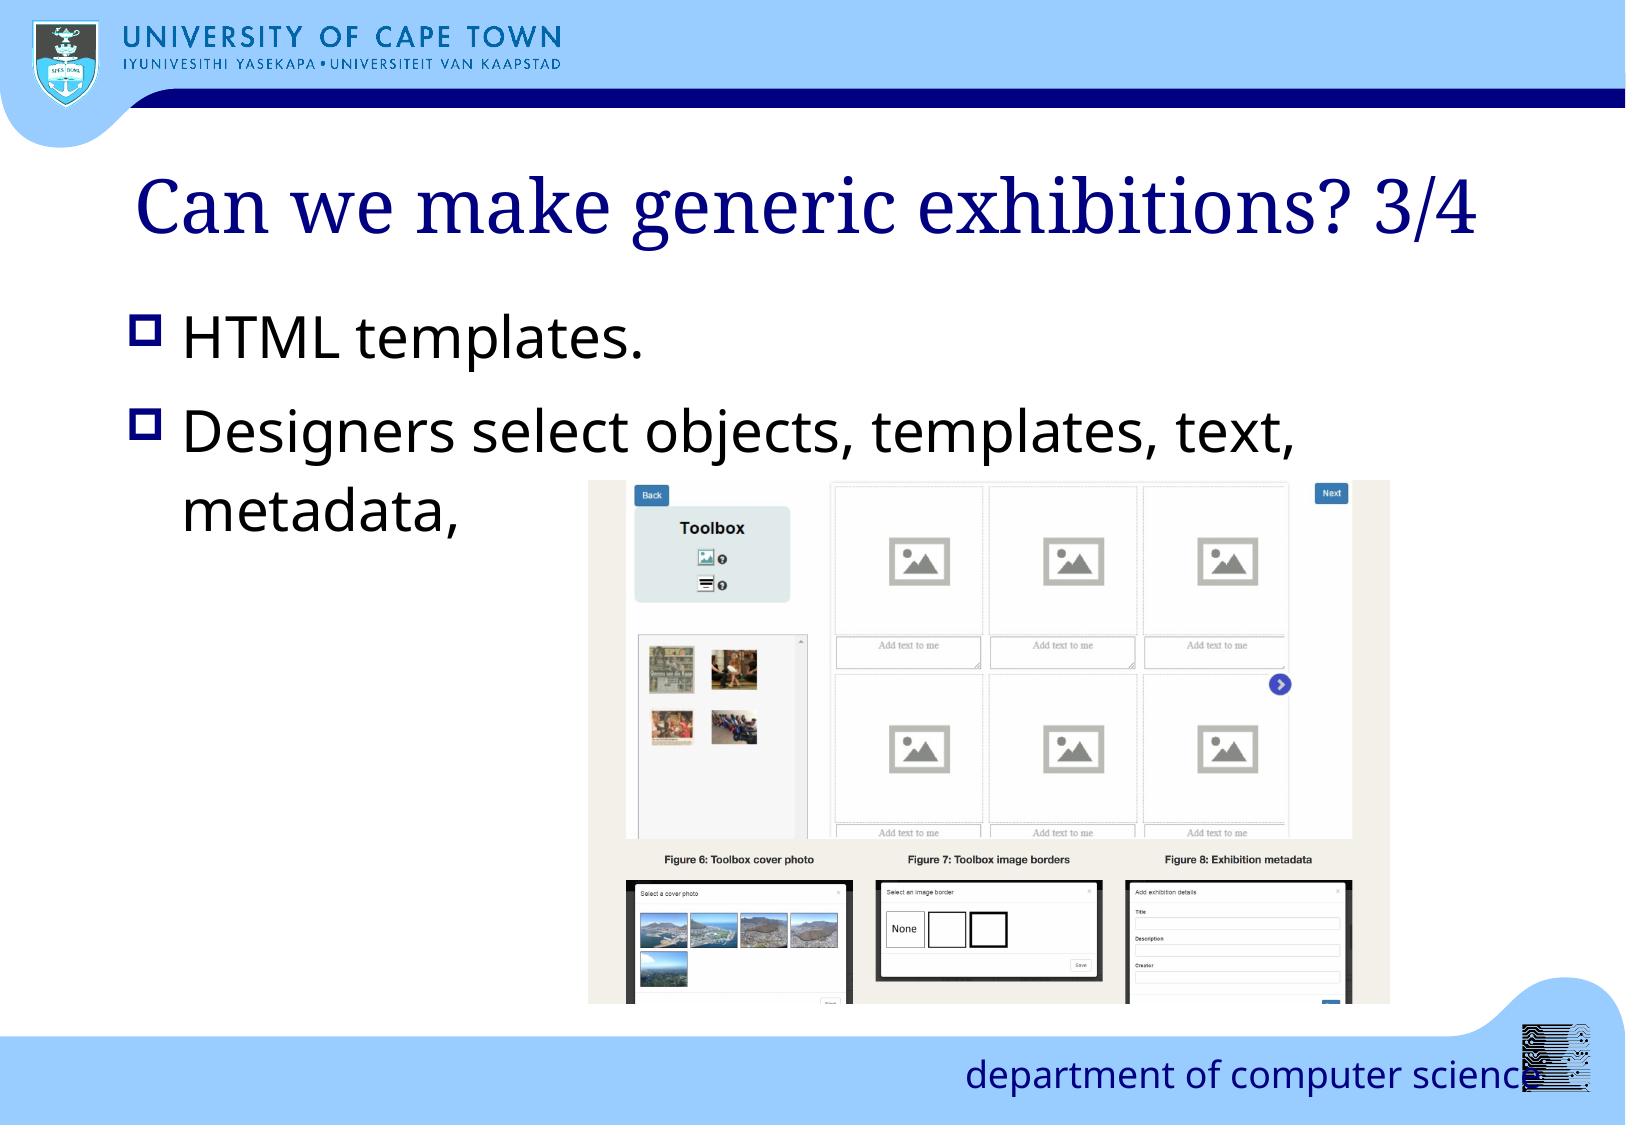

# Can we make generic exhibitions? 3/4
HTML templates.
Designers select objects, templates, text, metadata,